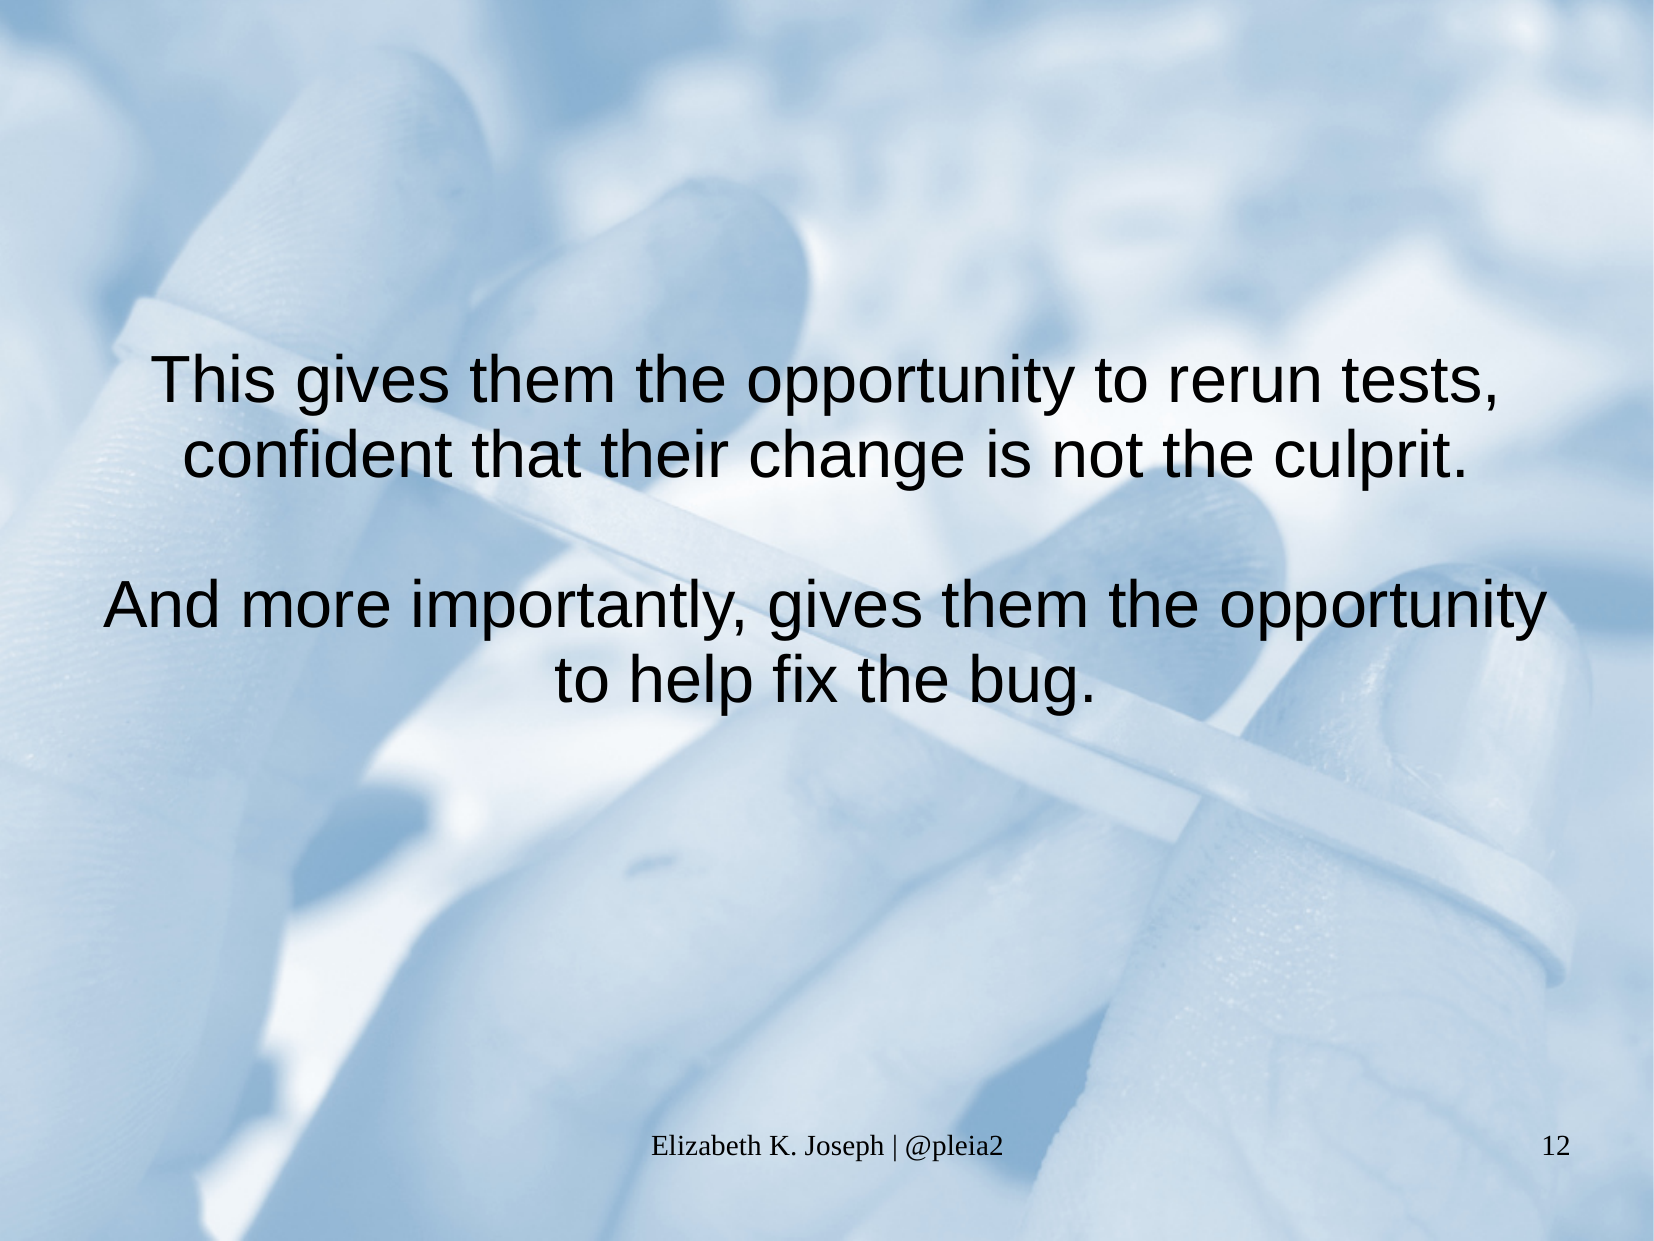

# This gives them the opportunity to rerun tests, confident that their change is not the culprit.
And more importantly, gives them the opportunity to help fix the bug.
Elizabeth K. Joseph | @pleia2
12